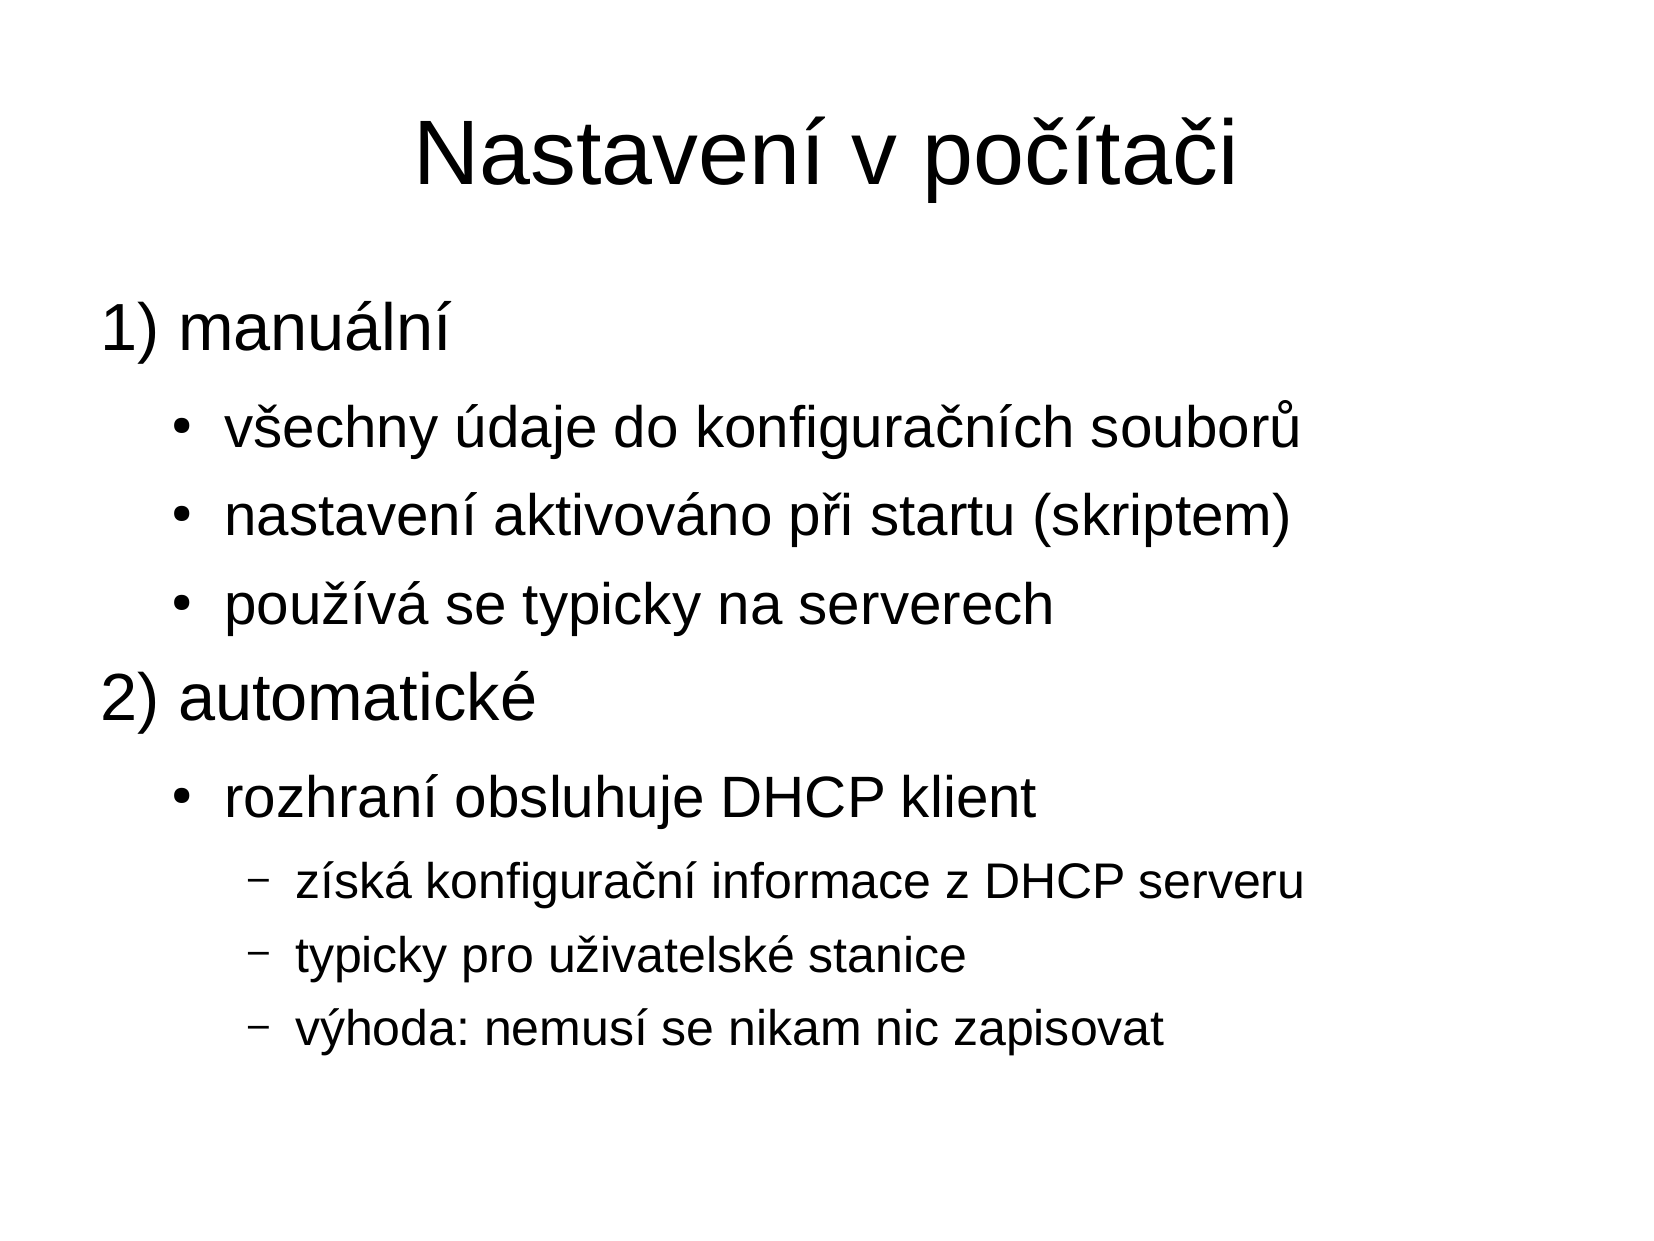

# Nastavení v počítači
 manuální
všechny údaje do konfiguračních souborů
nastavení aktivováno při startu (skriptem)
používá se typicky na serverech
 automatické
rozhraní obsluhuje DHCP klient
získá konfigurační informace z DHCP serveru
typicky pro uživatelské stanice
výhoda: nemusí se nikam nic zapisovat